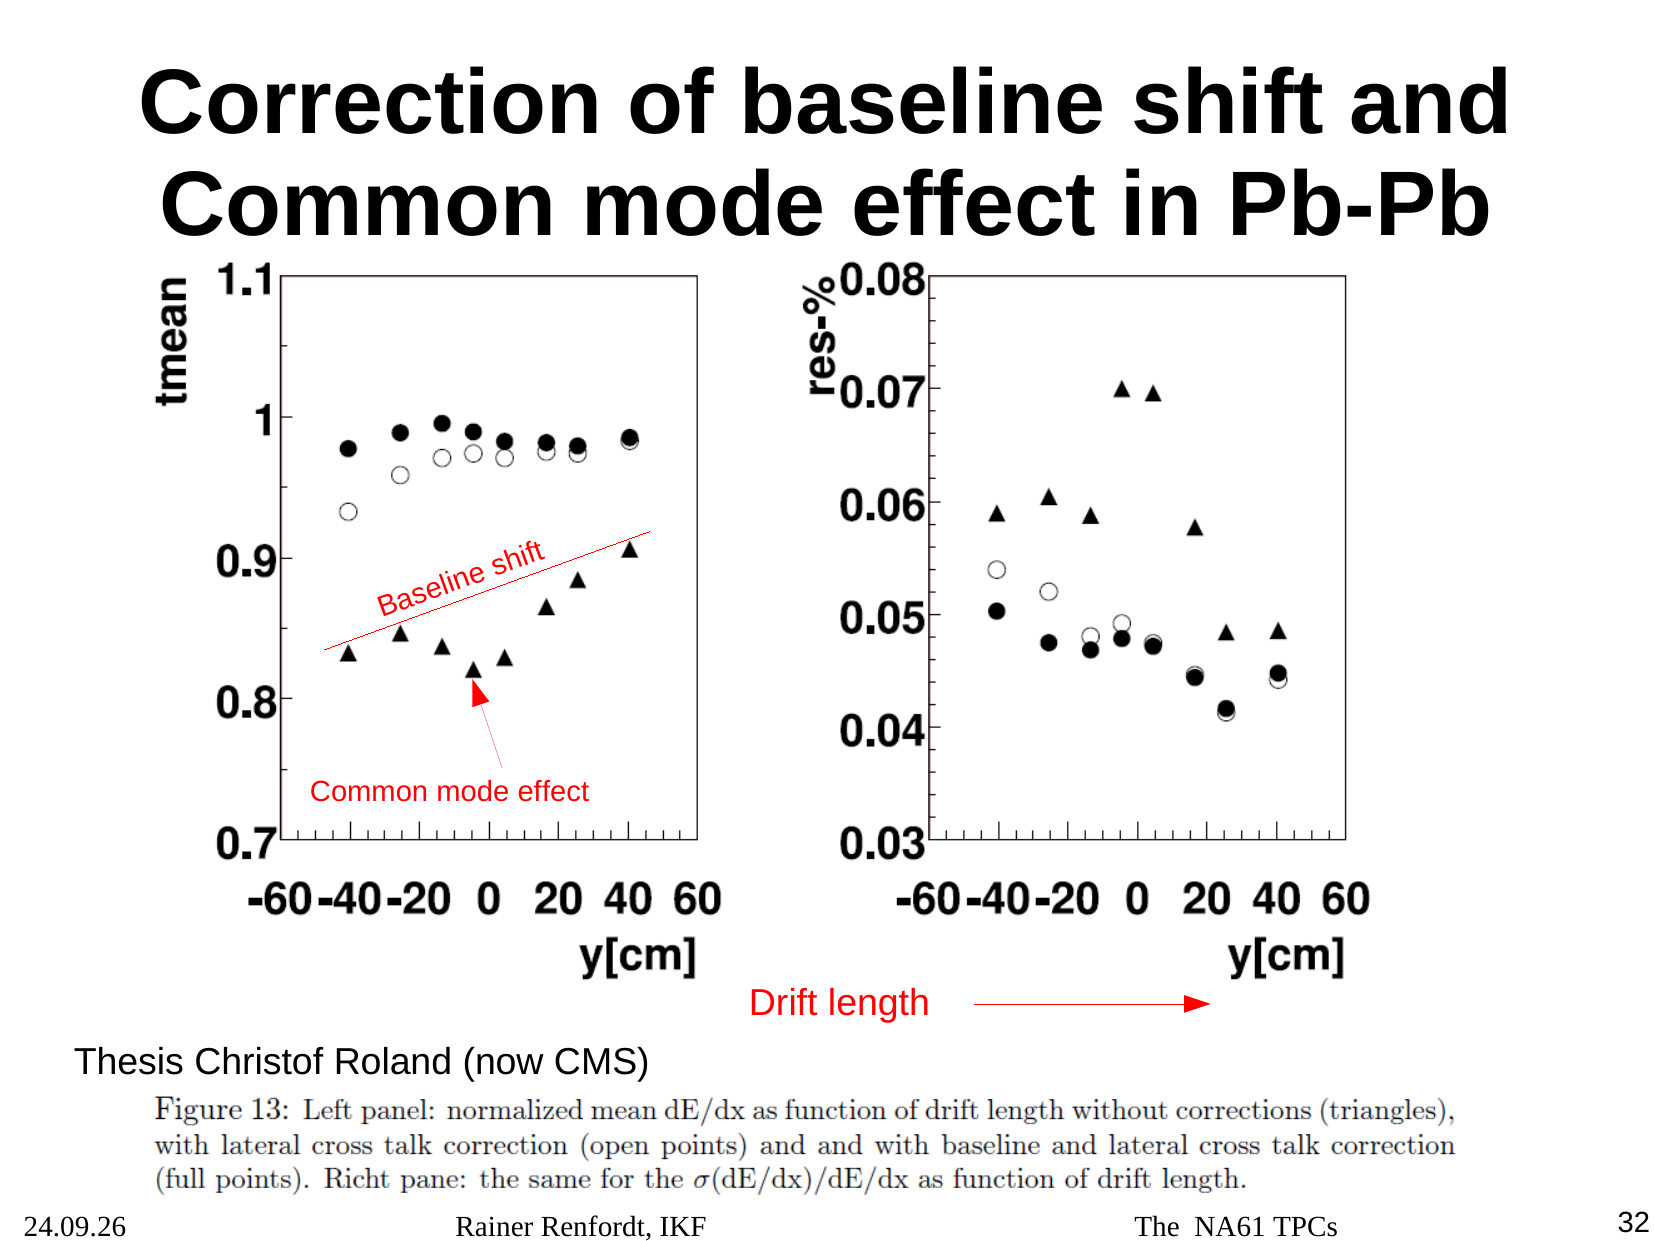

# Correction of baseline shift and Common mode effect in Pb-Pb
Baseline shift
Common mode effect
Drift length
Thesis Christof Roland (now CMS)